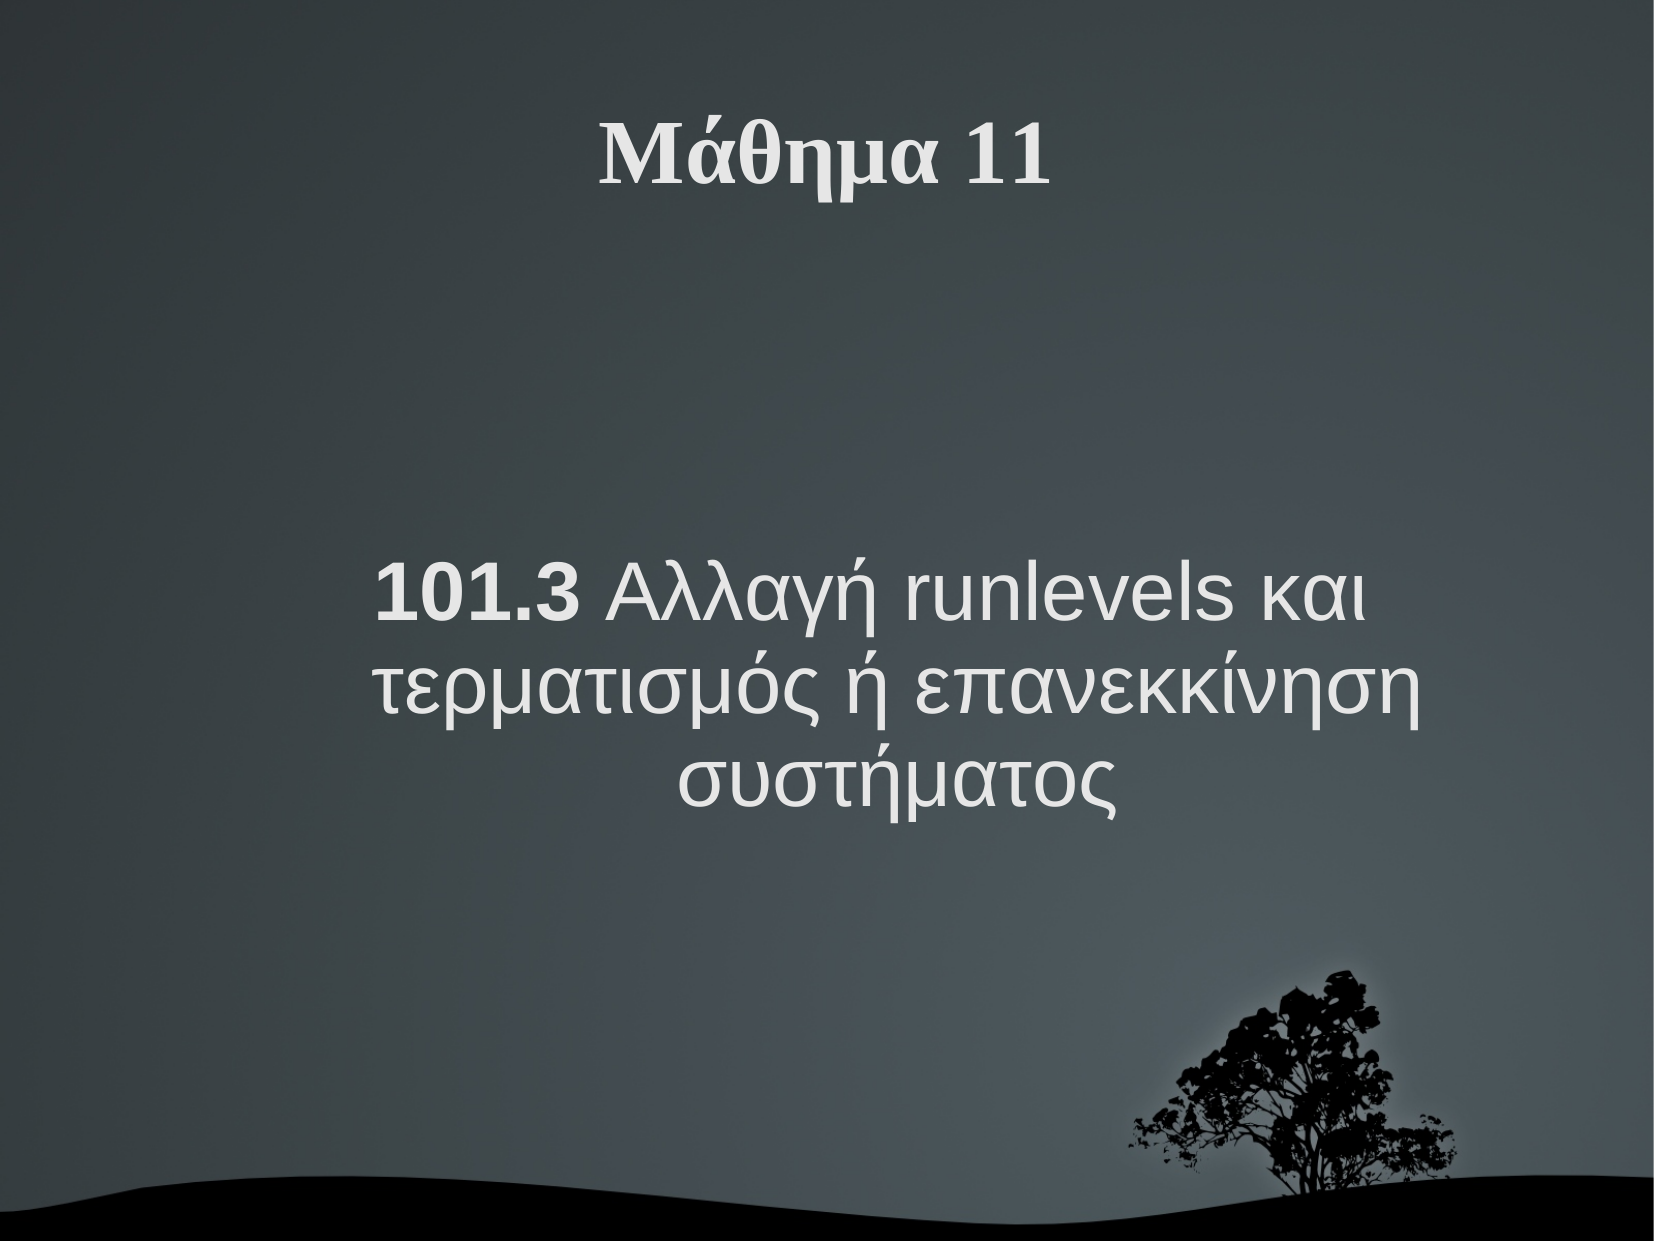

# Μάθημα 11
101.3 Αλλαγή runlevels και τερματισμός ή επανεκκίνηση συστήματος